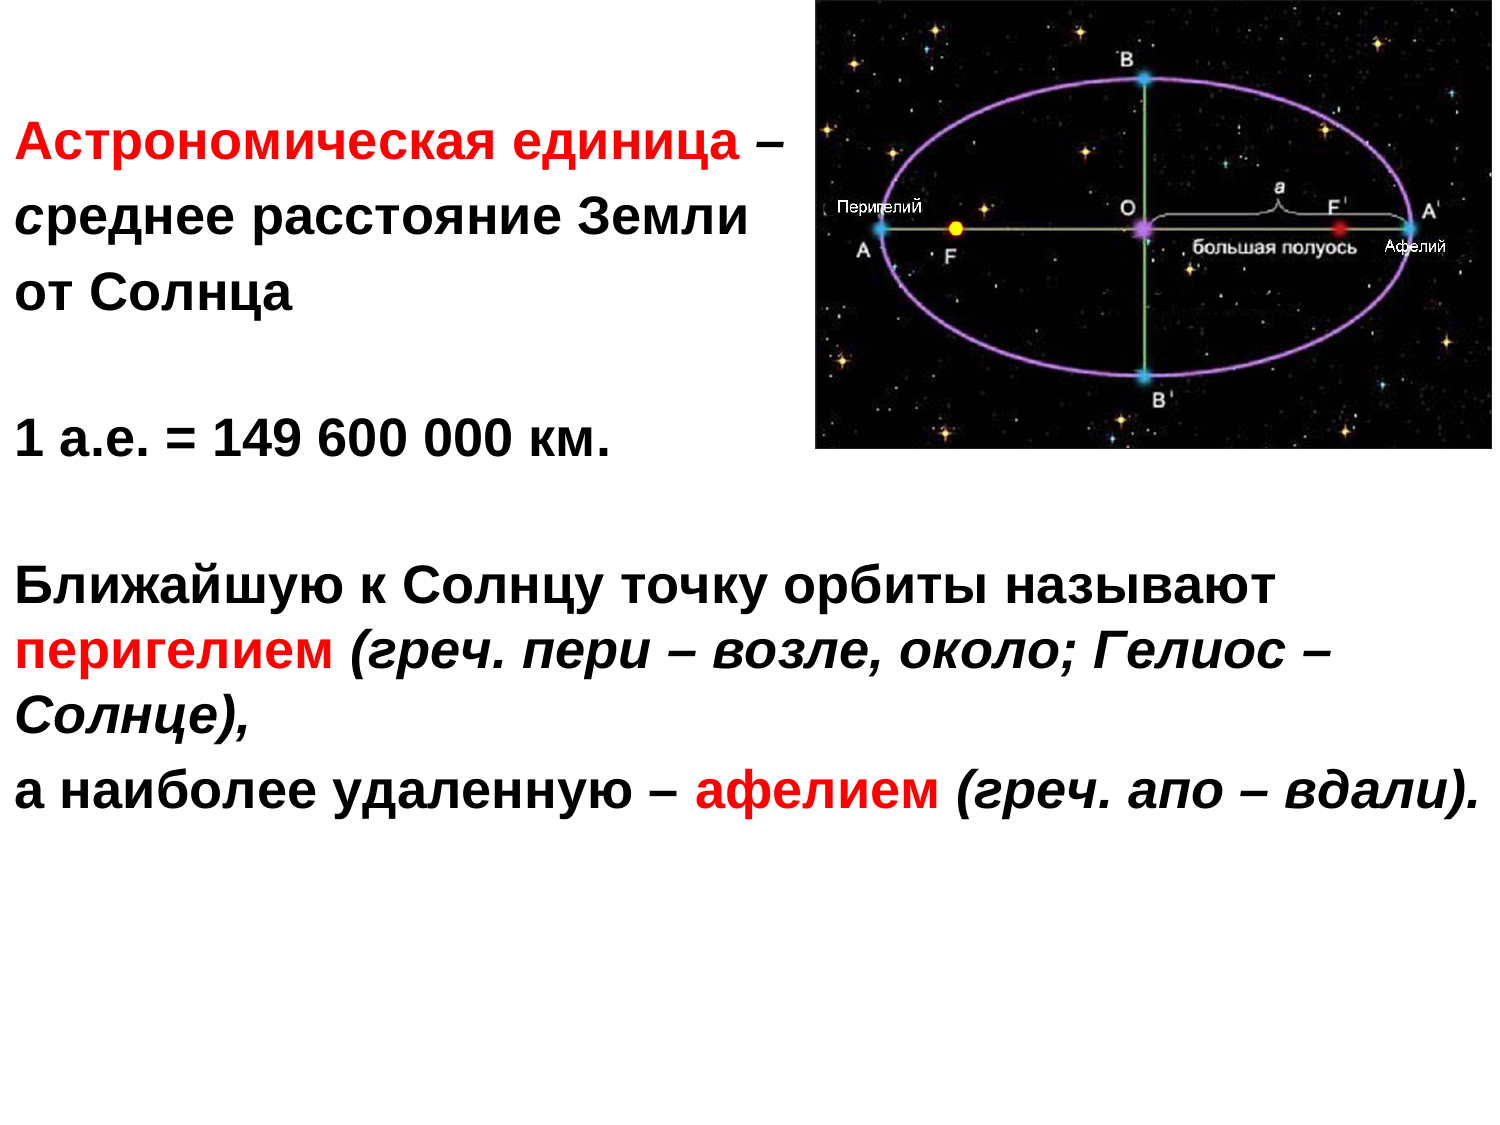

Астрономическая единица –
среднее расстояние Земли
от Солнца
1 а.е. = 149 600 000 км.
Ближайшую к Солнцу точку орбиты называют перигелием (греч. пери – возле, около; Гелиос – Солнце),
а наиболее удаленную – афелием (греч. апо – вдали).